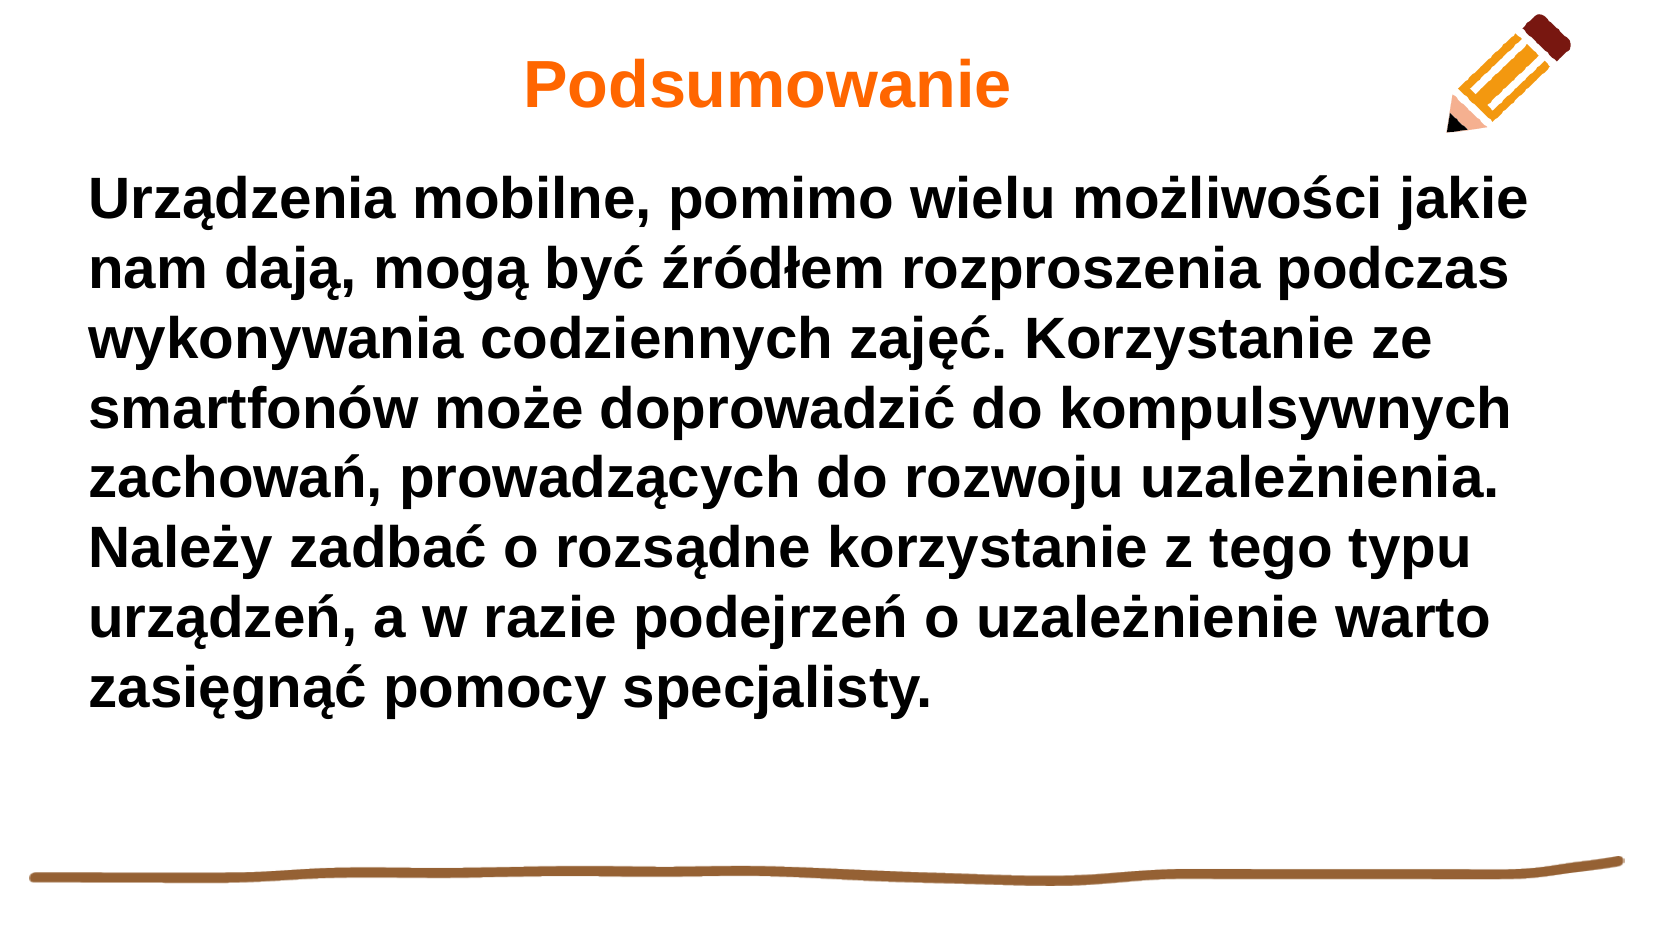

# Podsumowanie
Urządzenia mobilne, pomimo wielu możliwości jakie nam dają, mogą być źródłem rozproszenia podczas wykonywania codziennych zajęć. Korzystanie ze smartfonów może doprowadzić do kompulsywnych zachowań, prowadzących do rozwoju uzależnienia. Należy zadbać o rozsądne korzystanie z tego typu urządzeń, a w razie podejrzeń o uzależnienie warto zasięgnąć pomocy specjalisty.